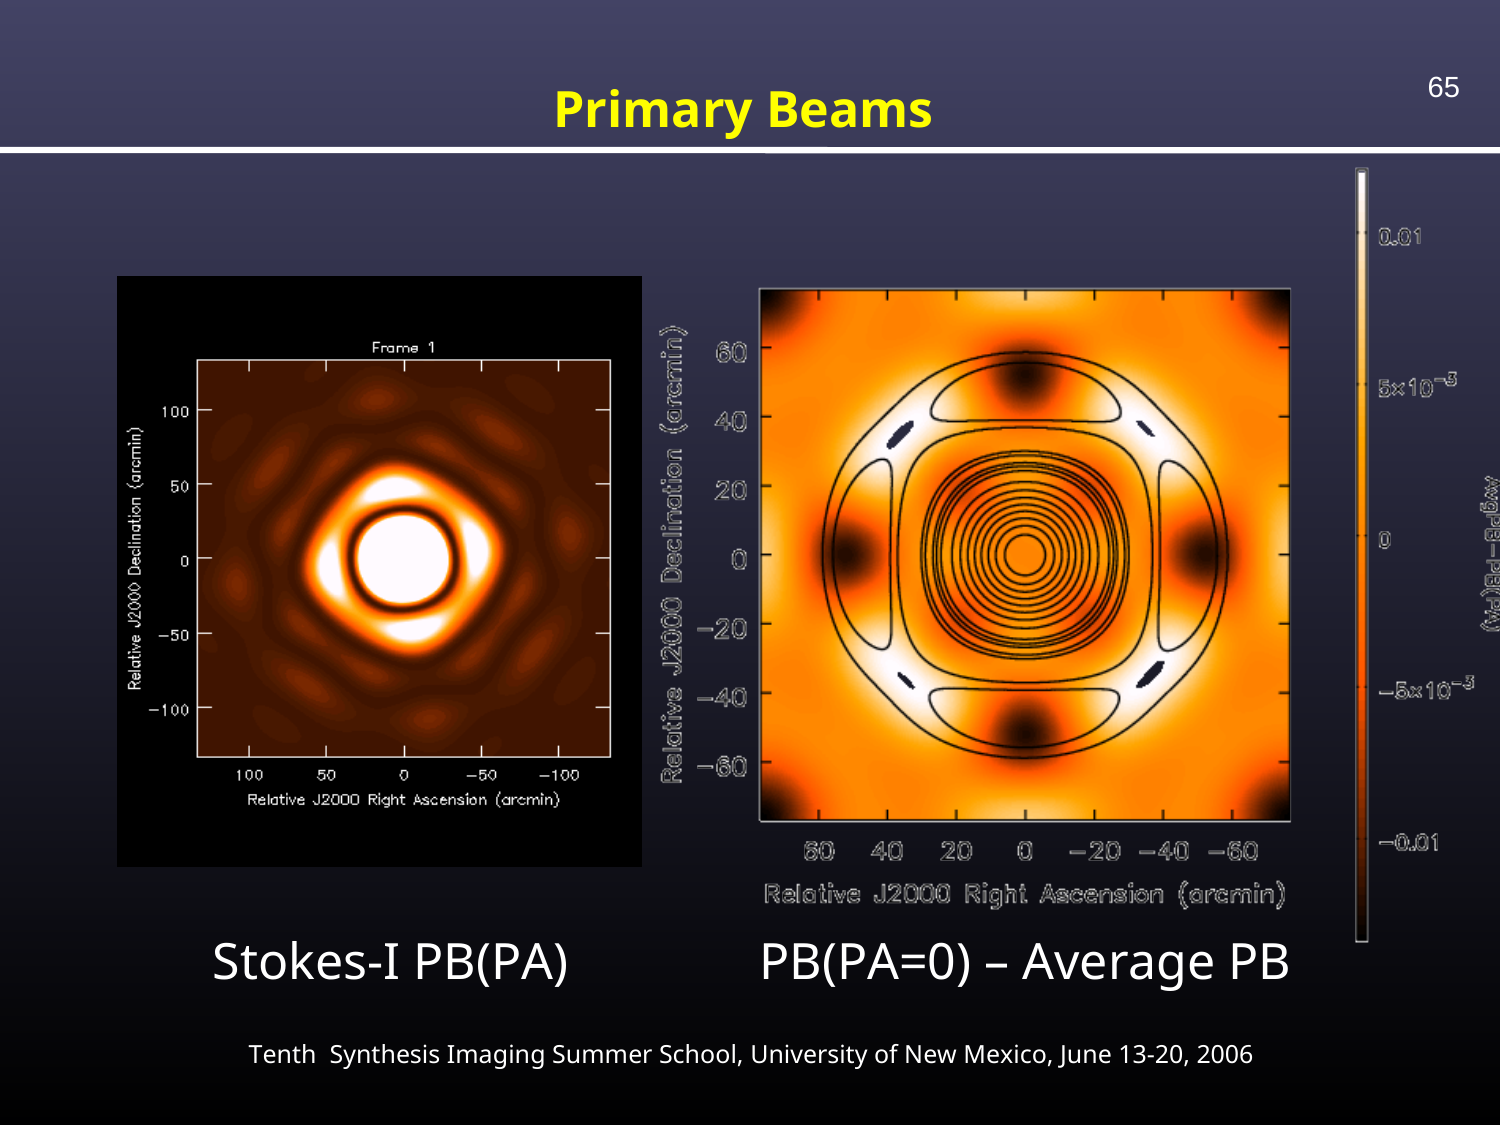

# Primary Beams
Stokes-I PB(PA)
PB(PA=0) – Average PB